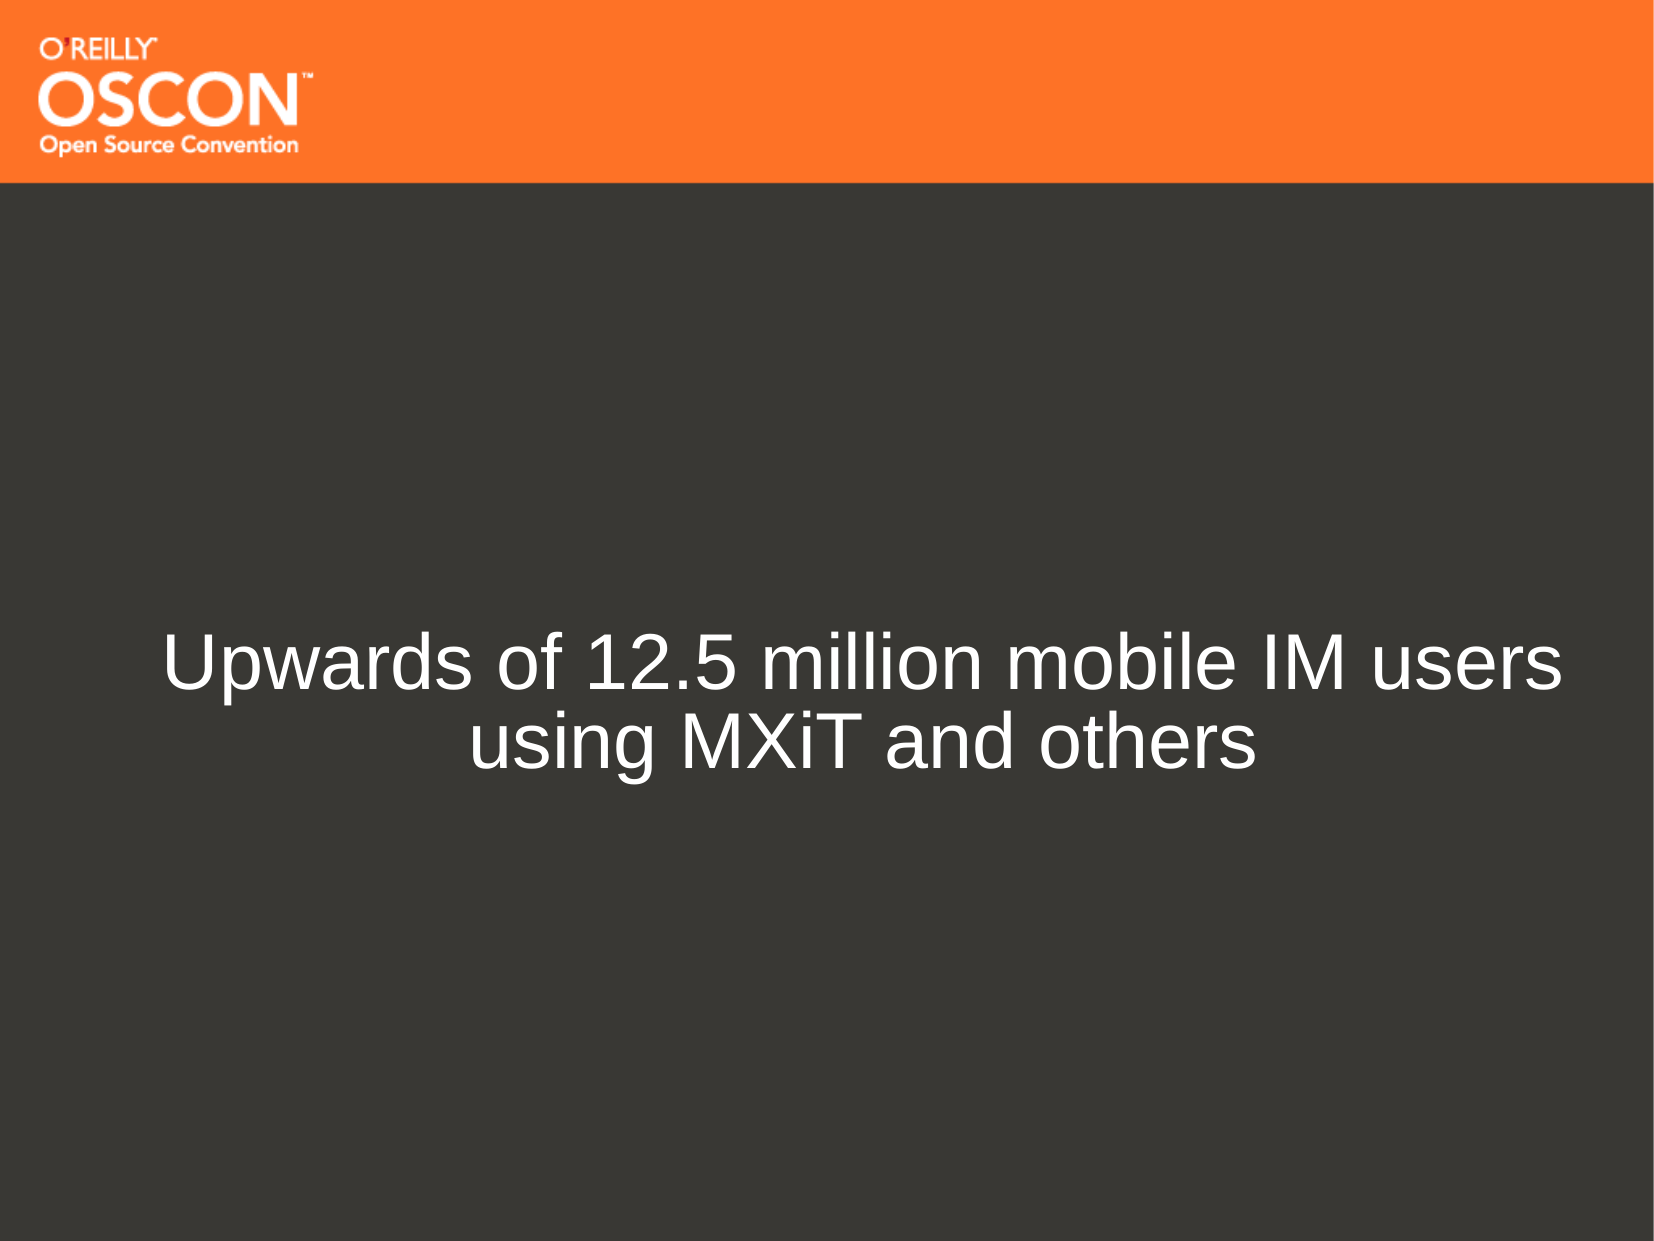

#
Upwards of 12.5 million mobile IM users using MXiT and others